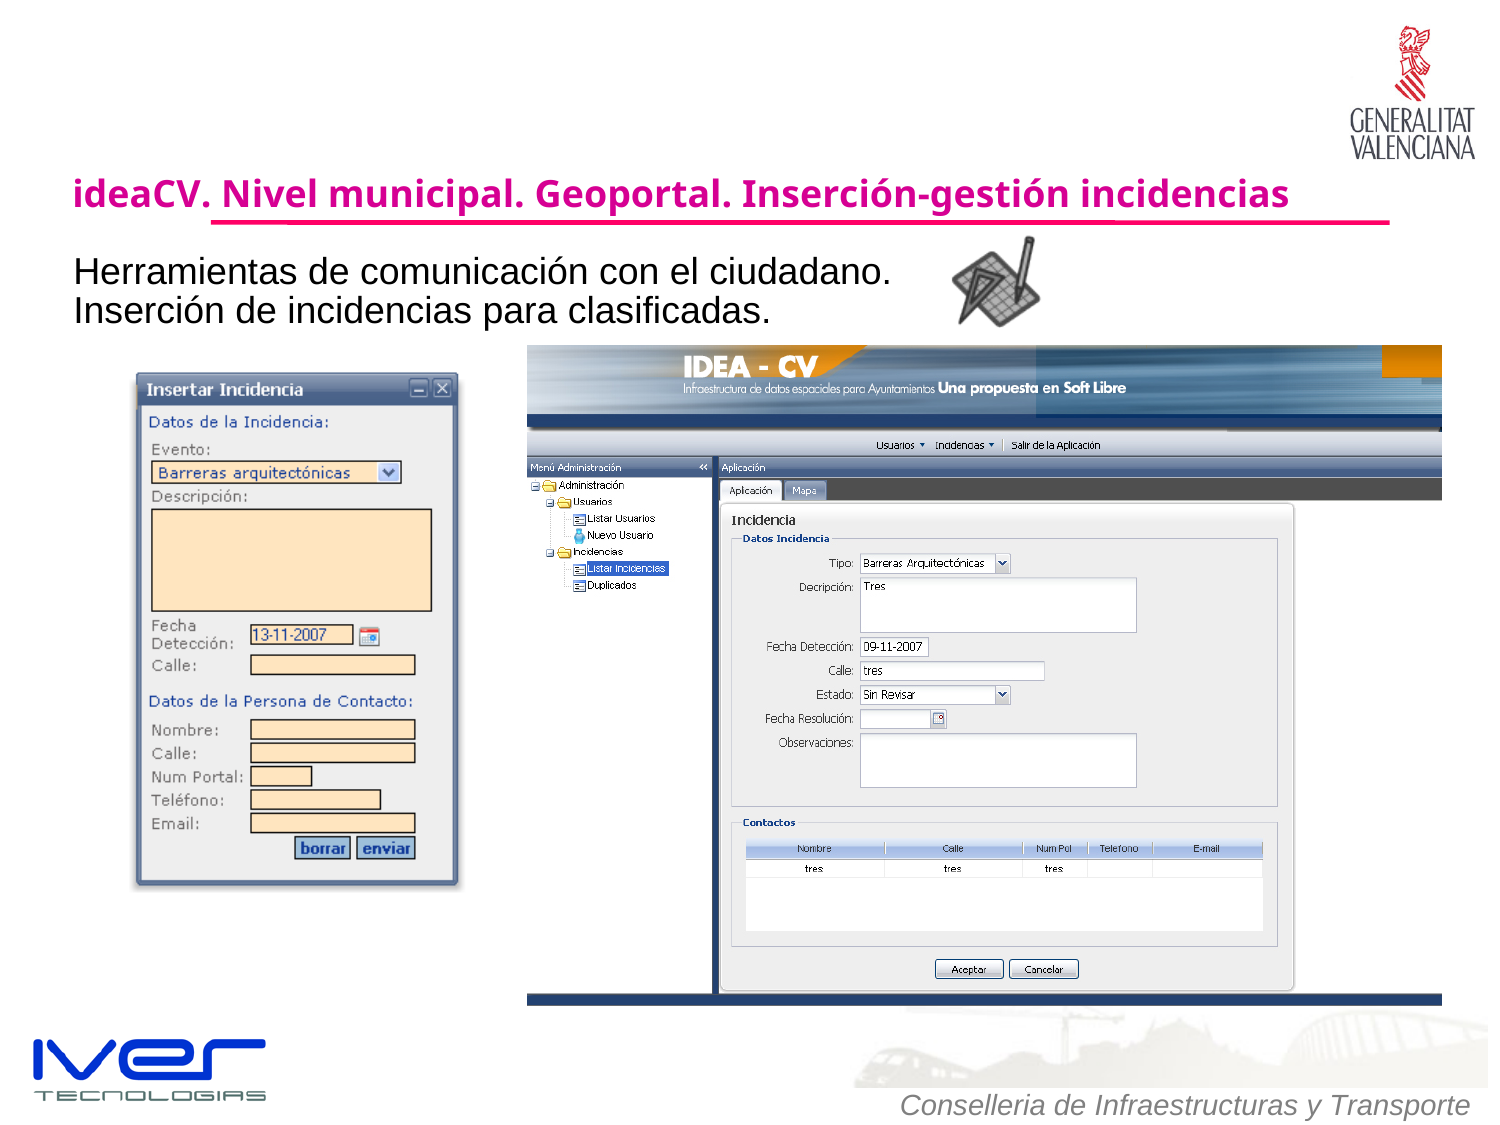

ideaCV. Nivel municipal. Geoportal. Inserción-gestión incidencias
Herramientas de comunicación con el ciudadano.
Inserción de incidencias para clasificadas.